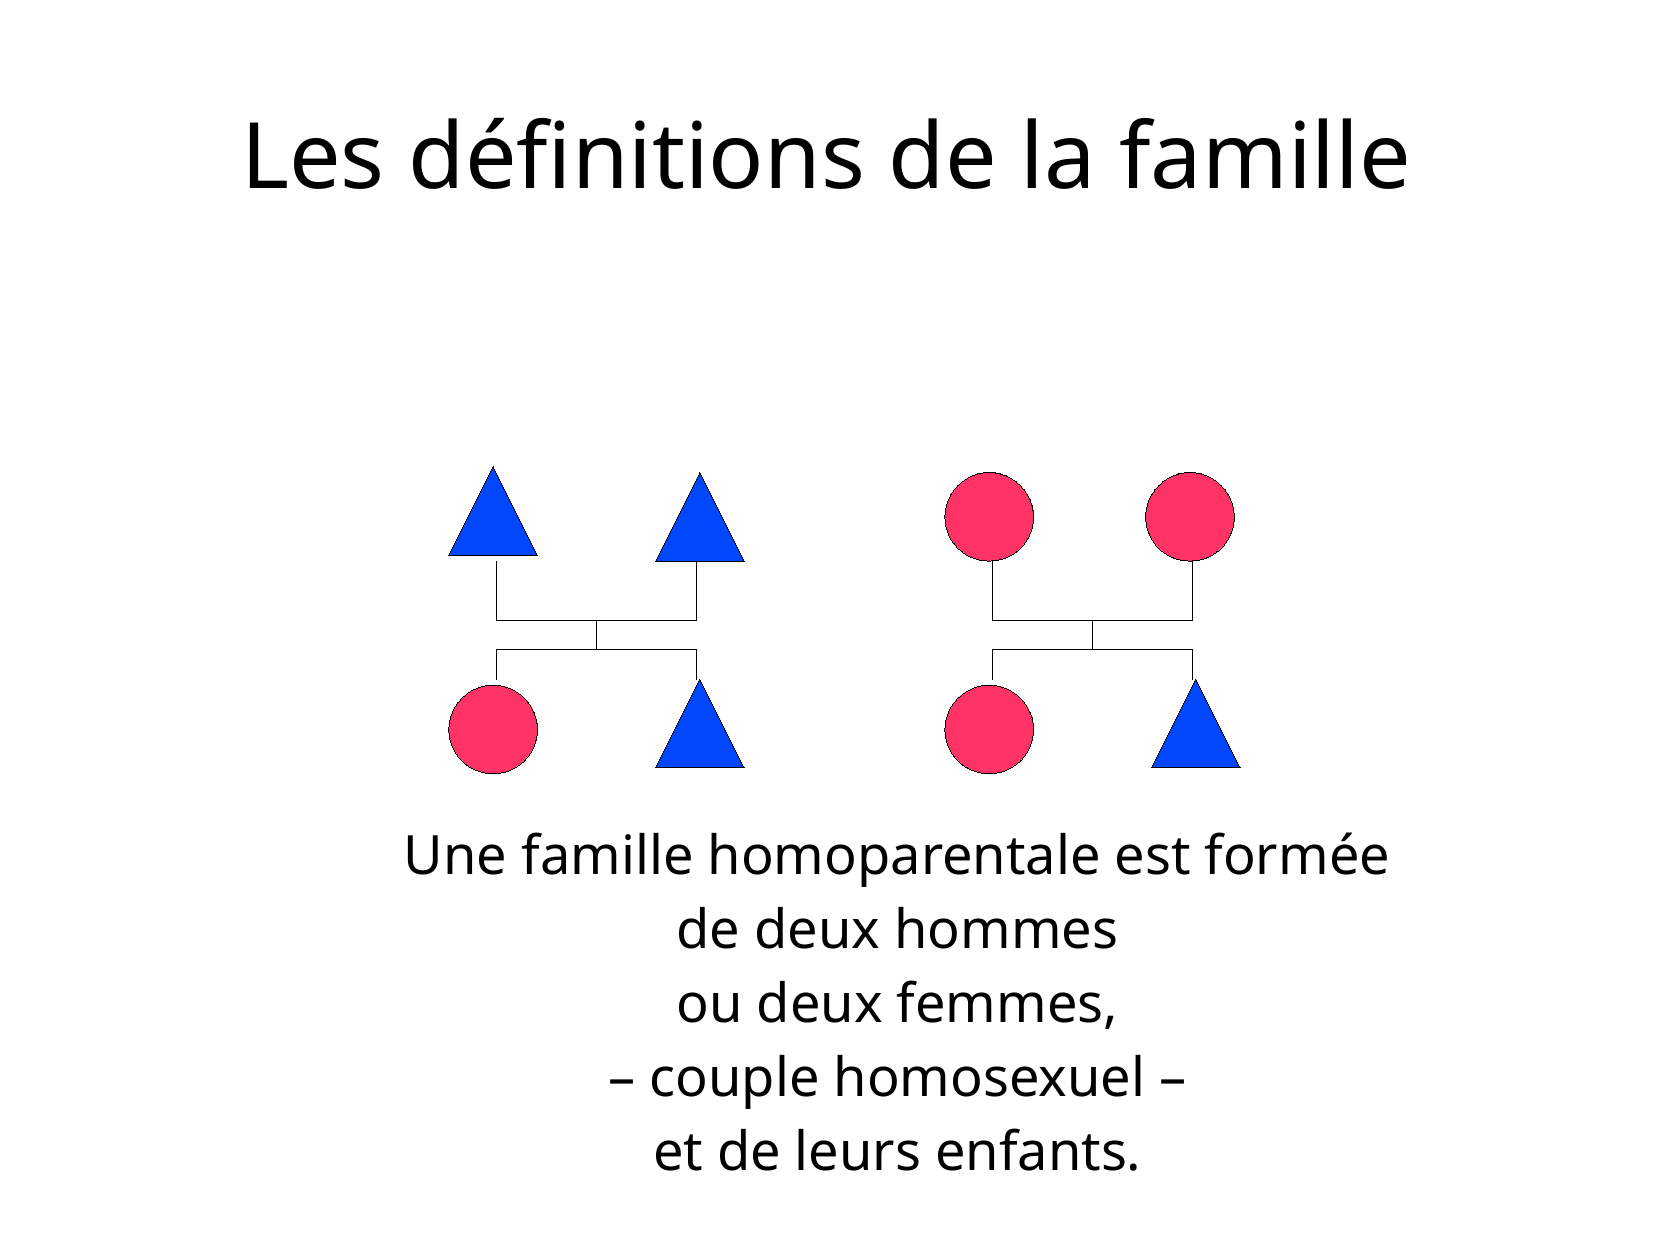

# Les définitions de la famille
Une famille homoparentale est formée
de deux hommes
ou deux femmes,
– couple homosexuel –
et de leurs enfants.